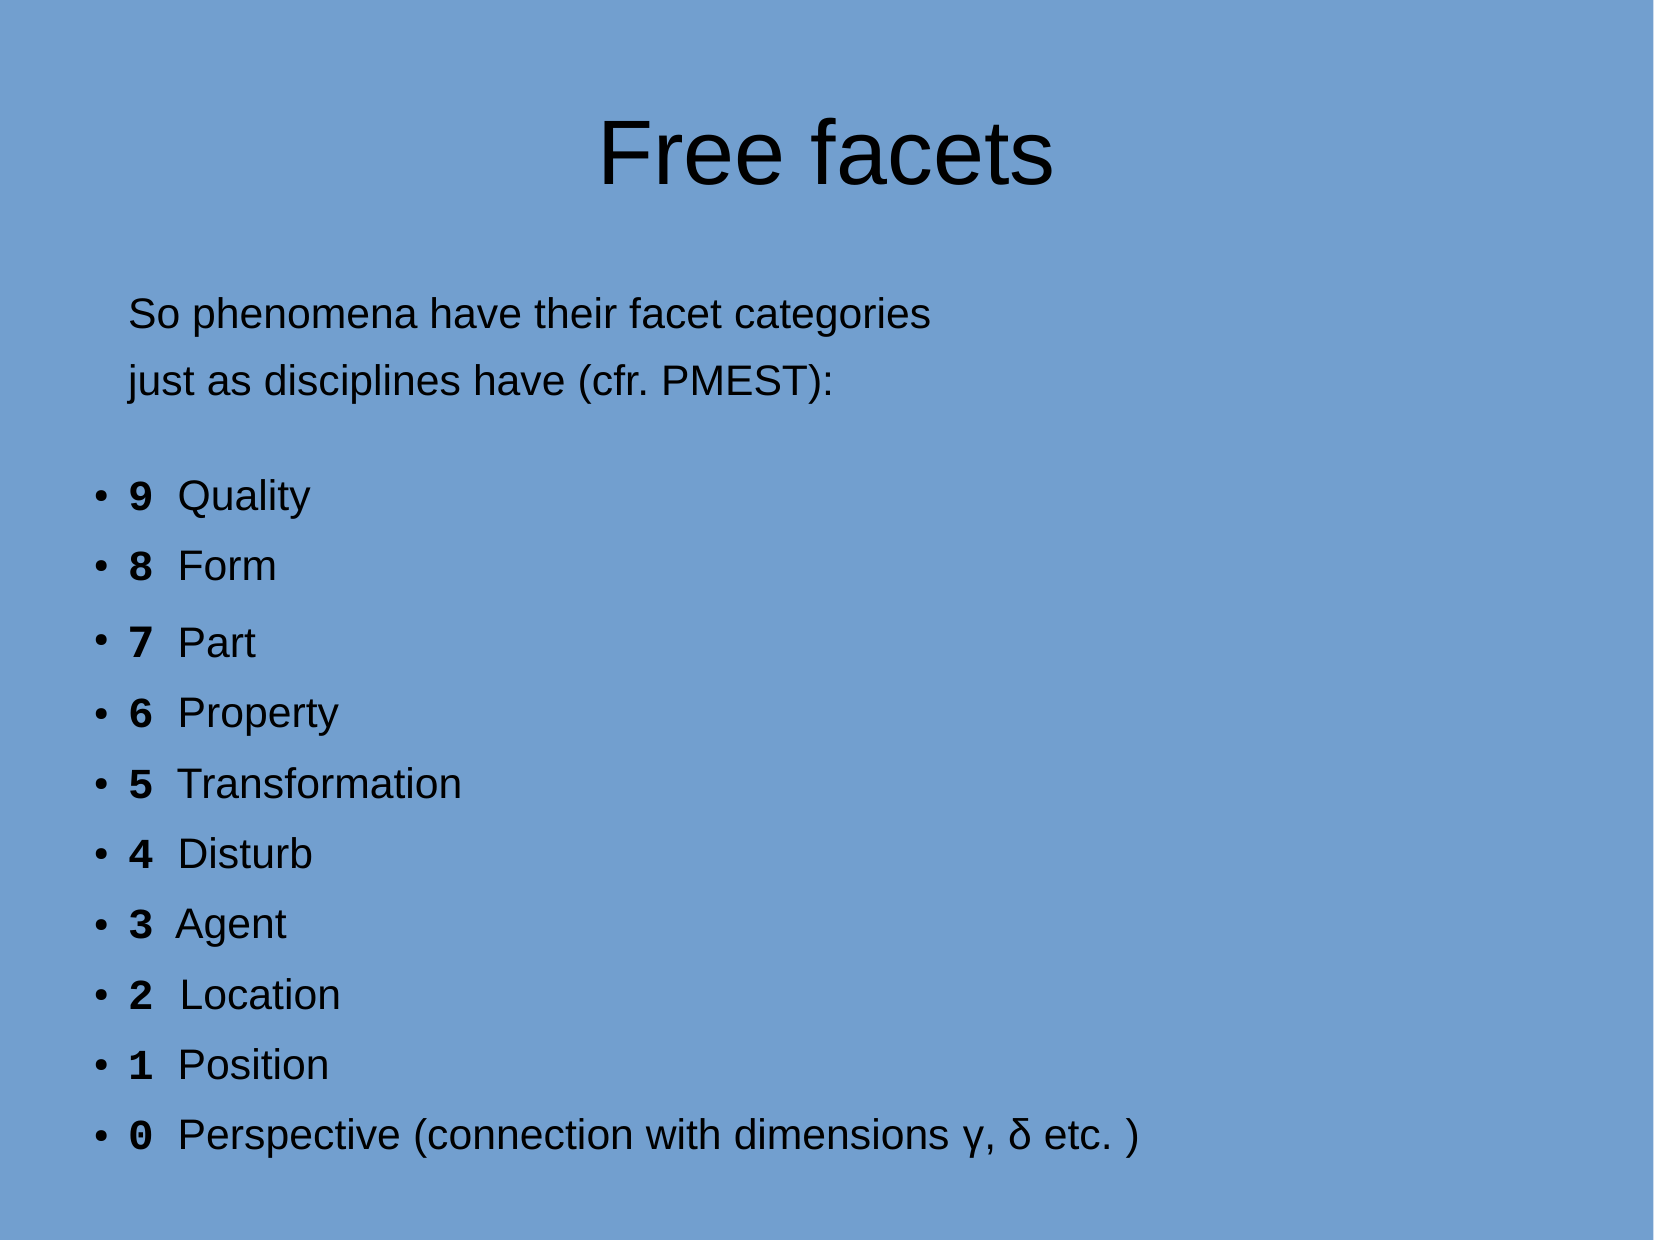

# Free facets
So phenomena have their facet categories
just as disciplines have (cfr. PMEST):
9 Quality
8 Form
7 Part
6 Property
5 Transformation
4 Disturb
3 Agent
2 Location
1 Position
0 Perspective (connection with dimensions γ, δ etc. )